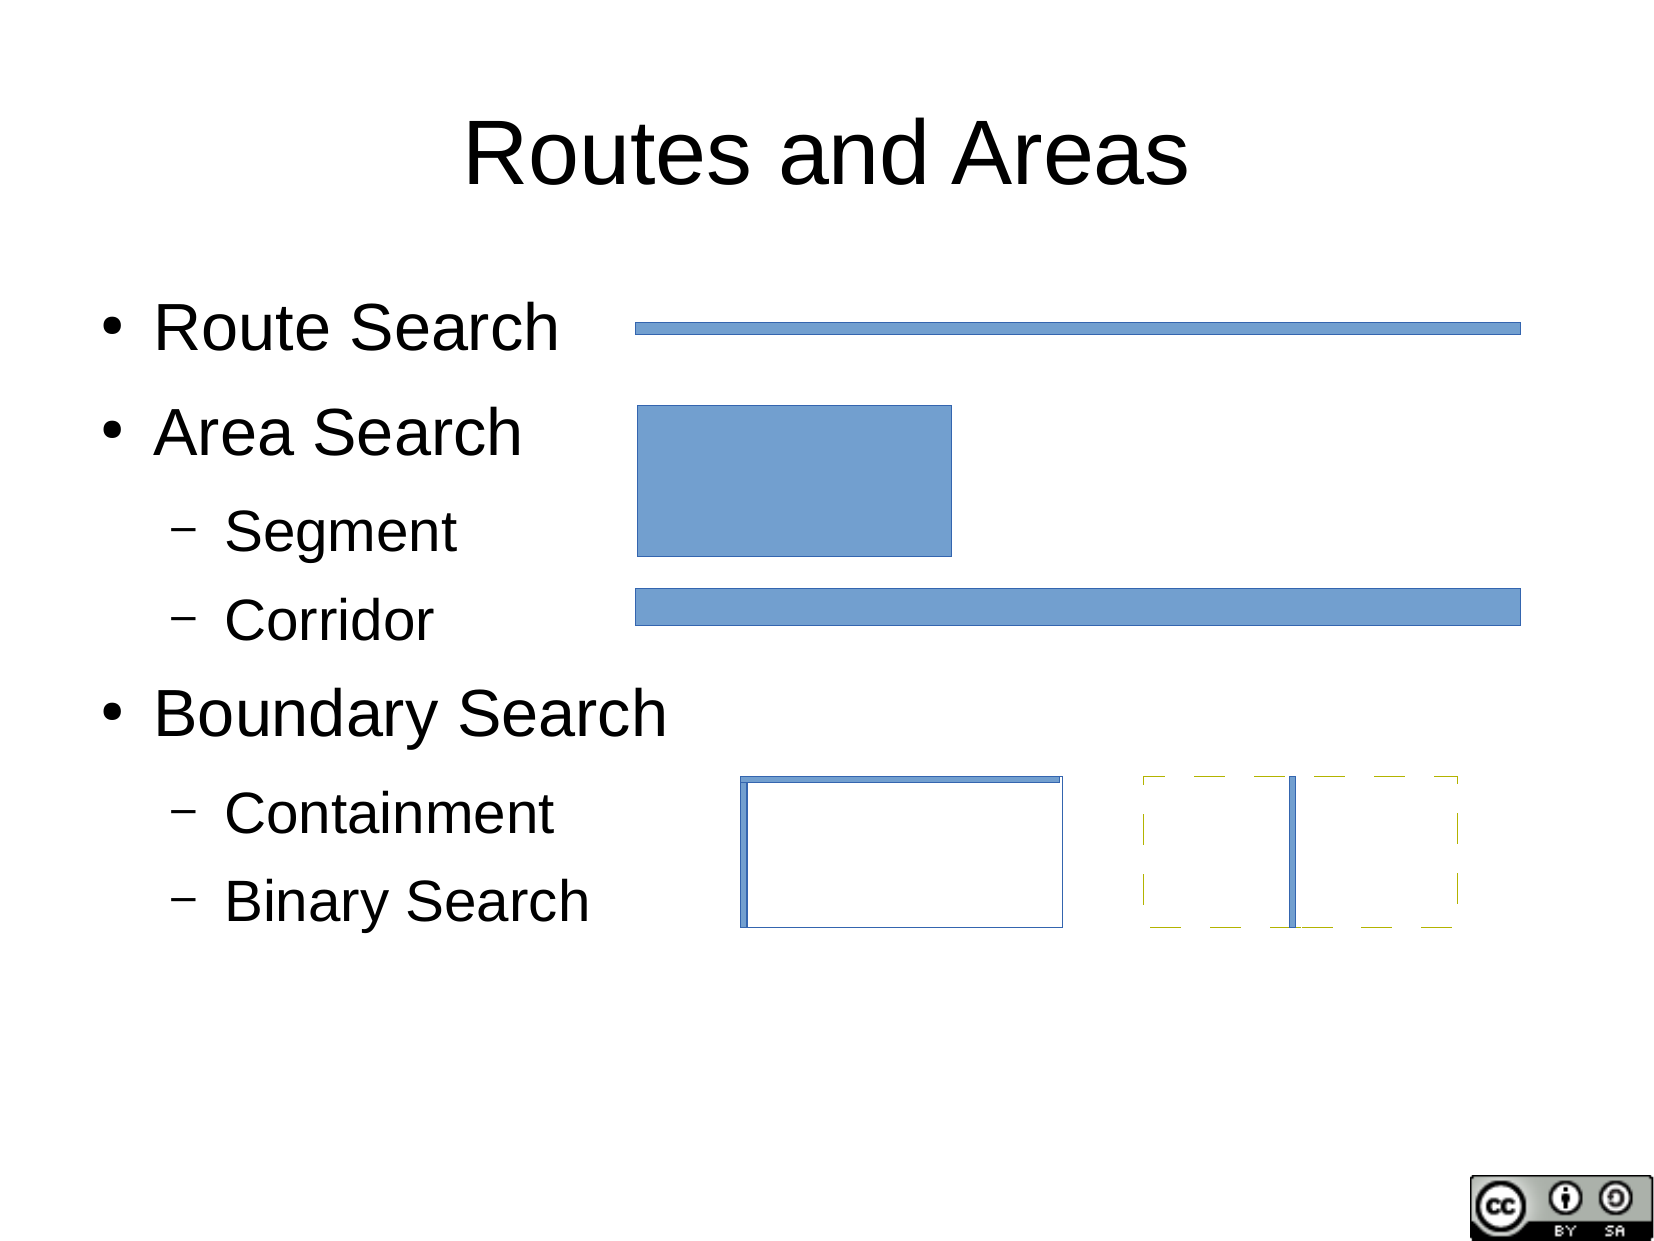

# Routes and Areas
Route Search
Area Search
Segment
Corridor
Boundary Search
Containment
Binary Search